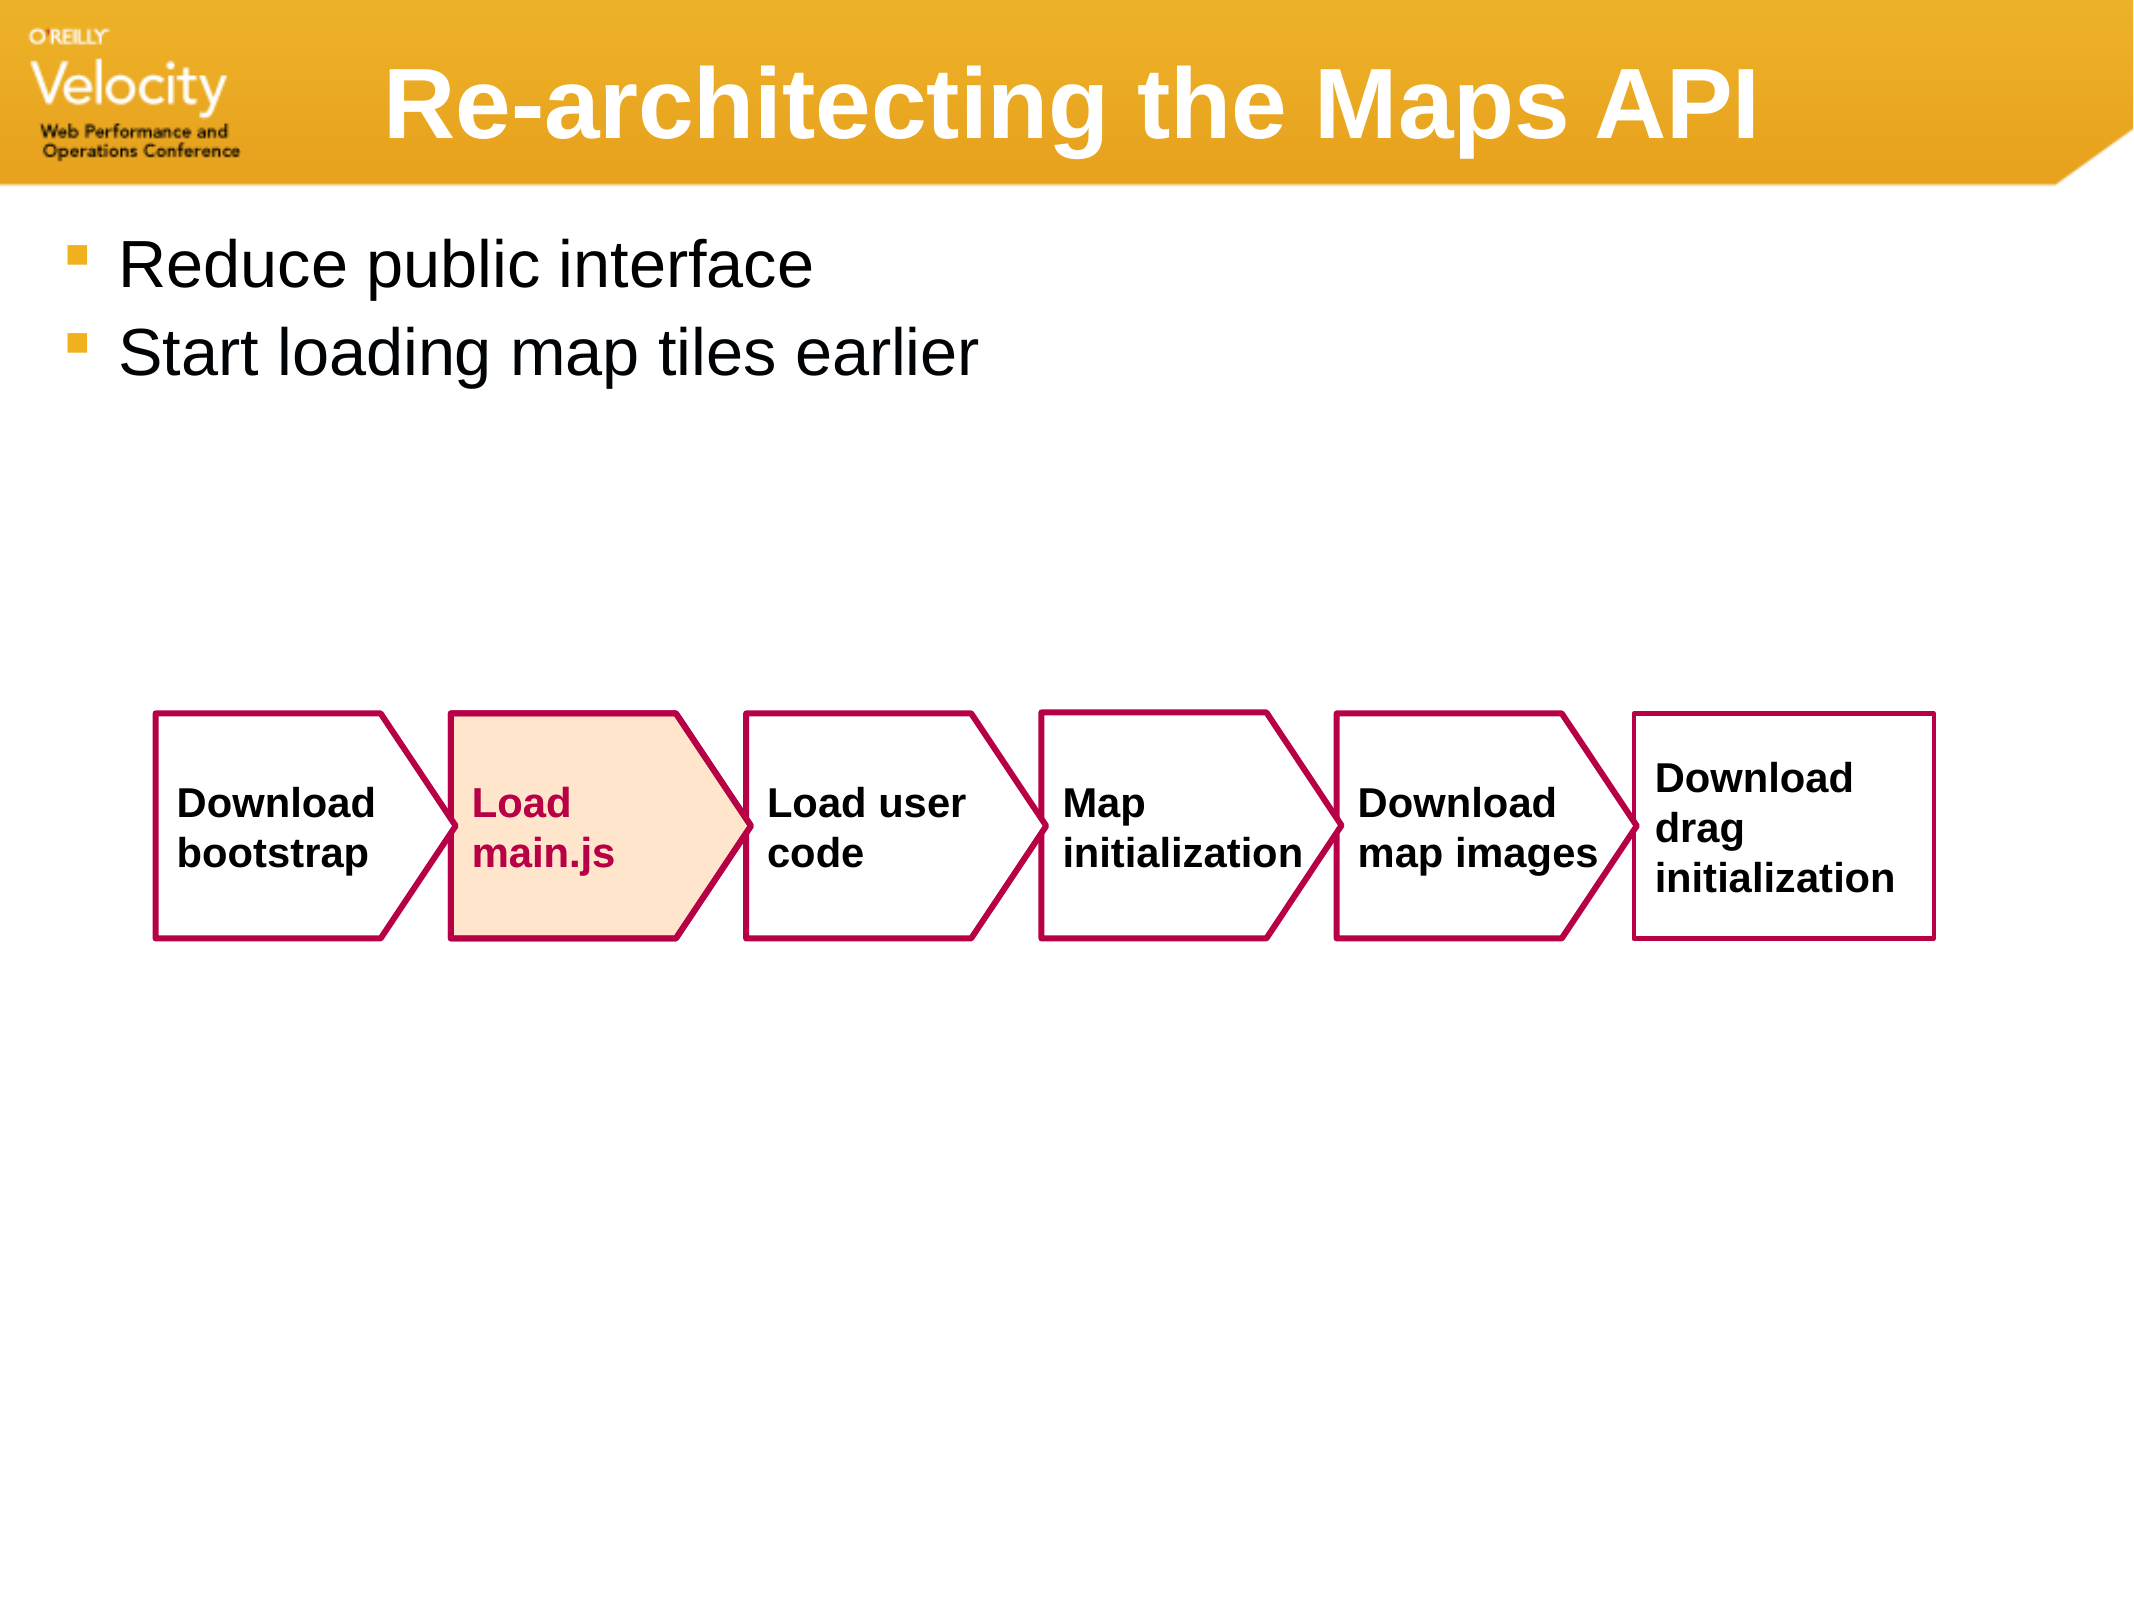

# Re-architecting the Maps API
Reduce public interface
Start loading map tiles earlier
Map initialization
Download bootstrap
Load main.js
Load main.js
Load user code
Download map images
Download drag initialization